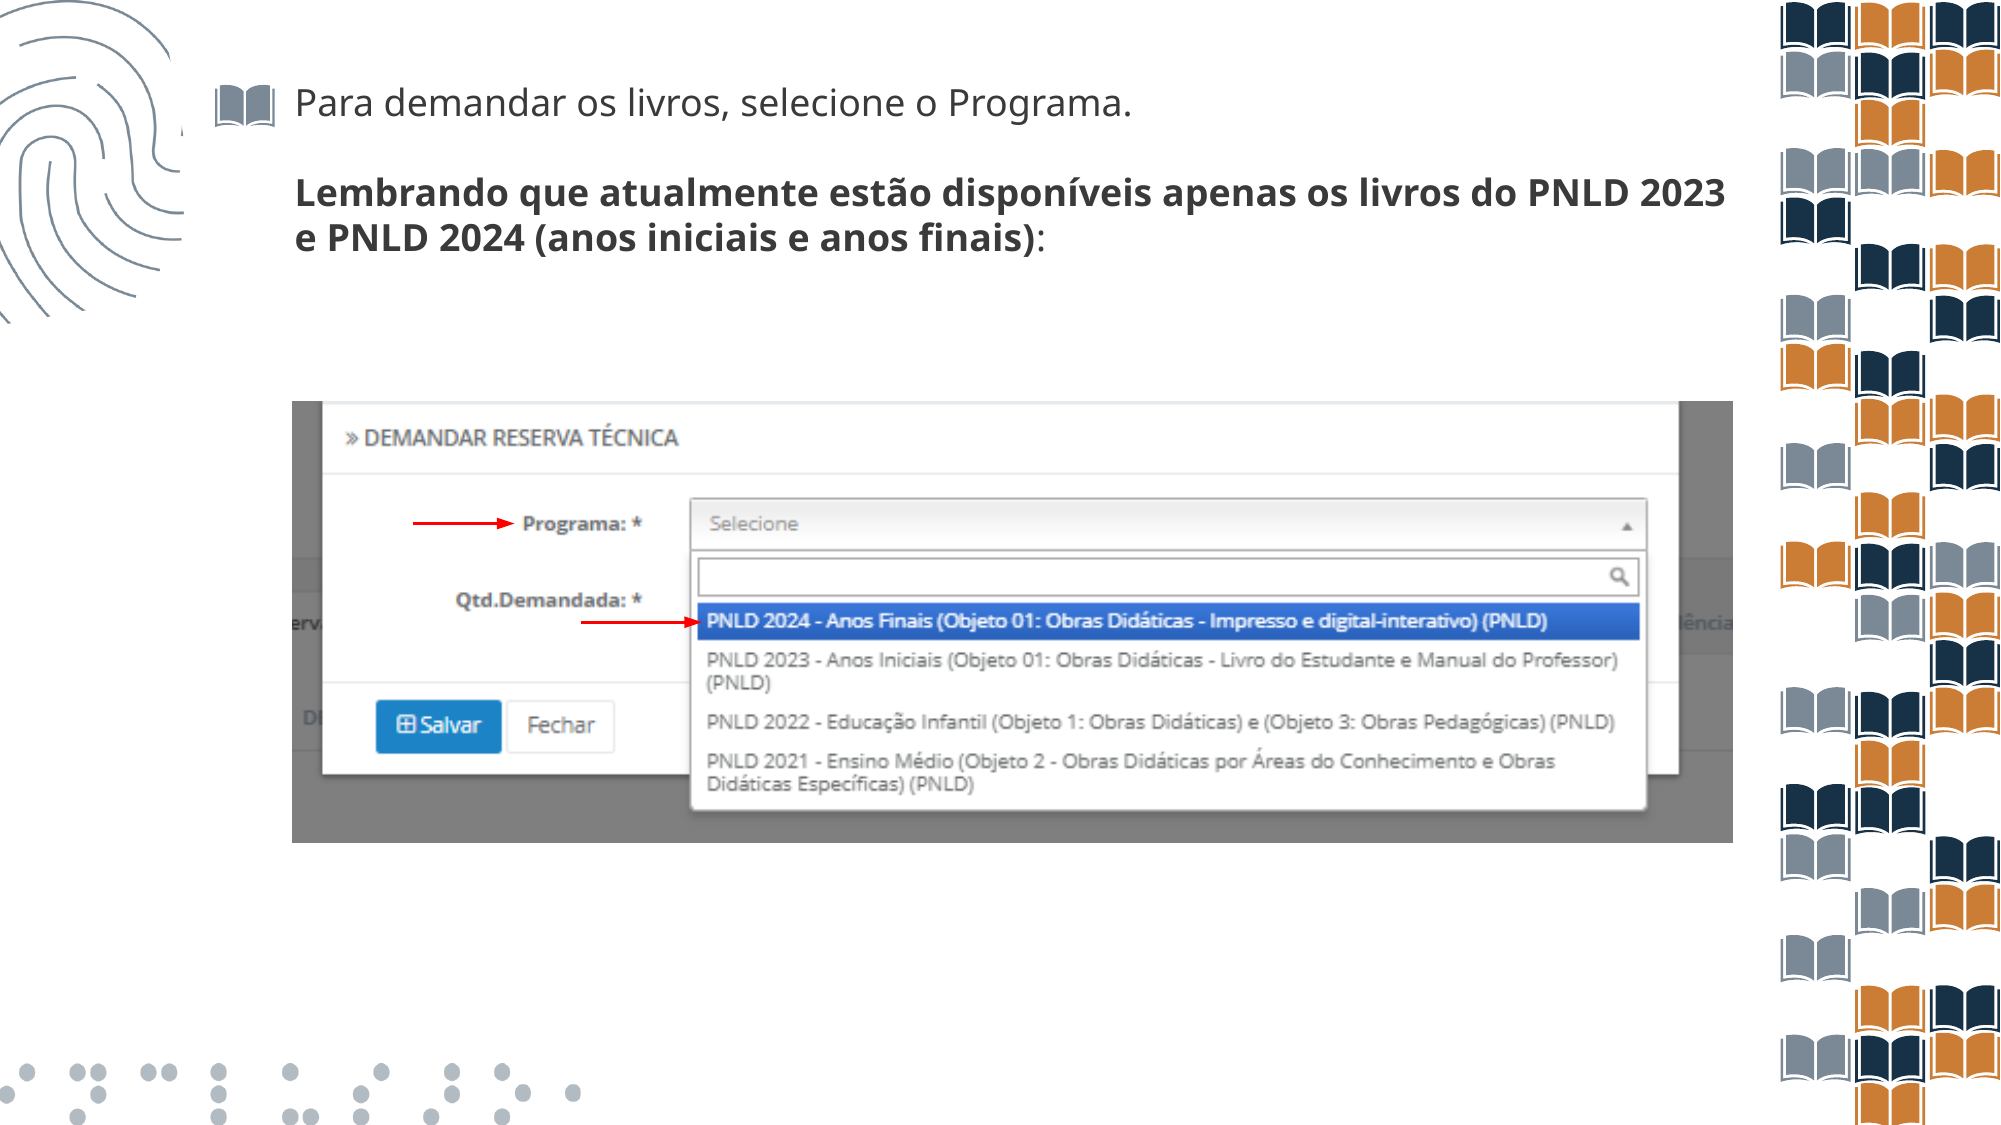

Para demandar os livros, selecione o Programa.
Lembrando que atualmente estão disponíveis apenas os livros do PNLD 2023 e PNLD 2024 (anos iniciais e anos finais):